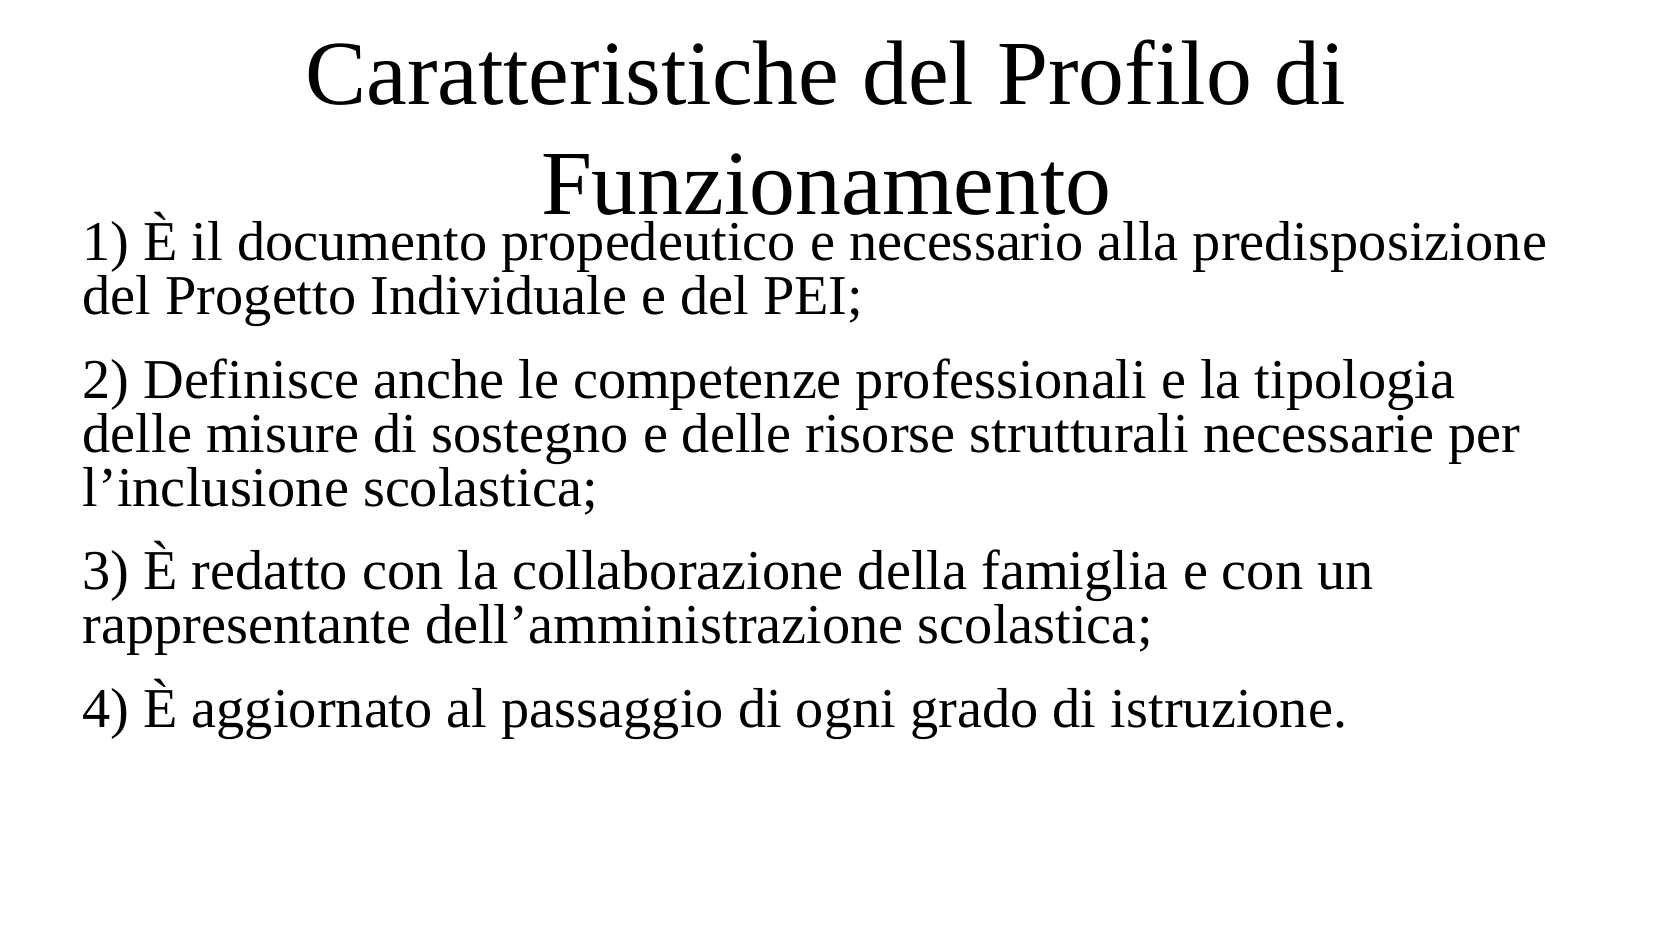

# Caratteristiche del Profilo di Funzionamento
 È il documento propedeutico e necessario alla predisposizione del Progetto Individuale e del PEI;
 Definisce anche le competenze professionali e la tipologia delle misure di sostegno e delle risorse strutturali necessarie per l’inclusione scolastica;
 È redatto con la collaborazione della famiglia e con un rappresentante dell’amministrazione scolastica;
 È aggiornato al passaggio di ogni grado di istruzione.